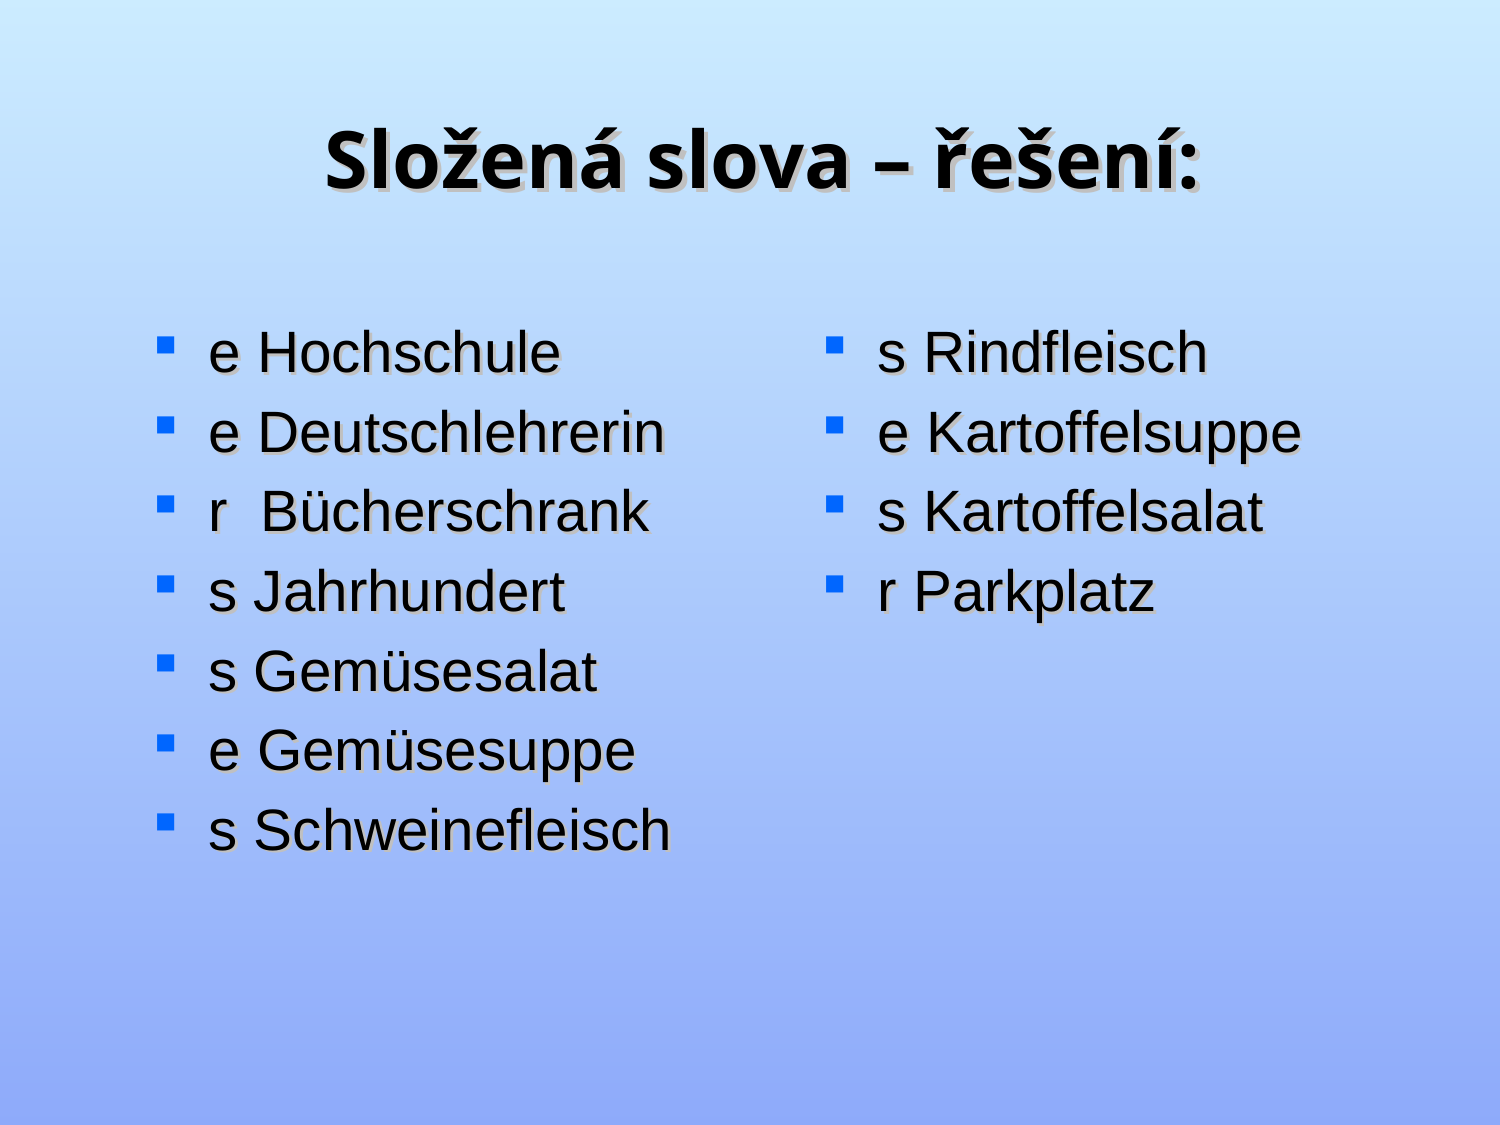

# Složená slova – řešení:
e Hochschule
e Deutschlehrerin
r Bücherschrank
s Jahrhundert
s Gemüsesalat
e Gemüsesuppe
s Schweinefleisch
s Rindfleisch
e Kartoffelsuppe
s Kartoffelsalat
r Parkplatz